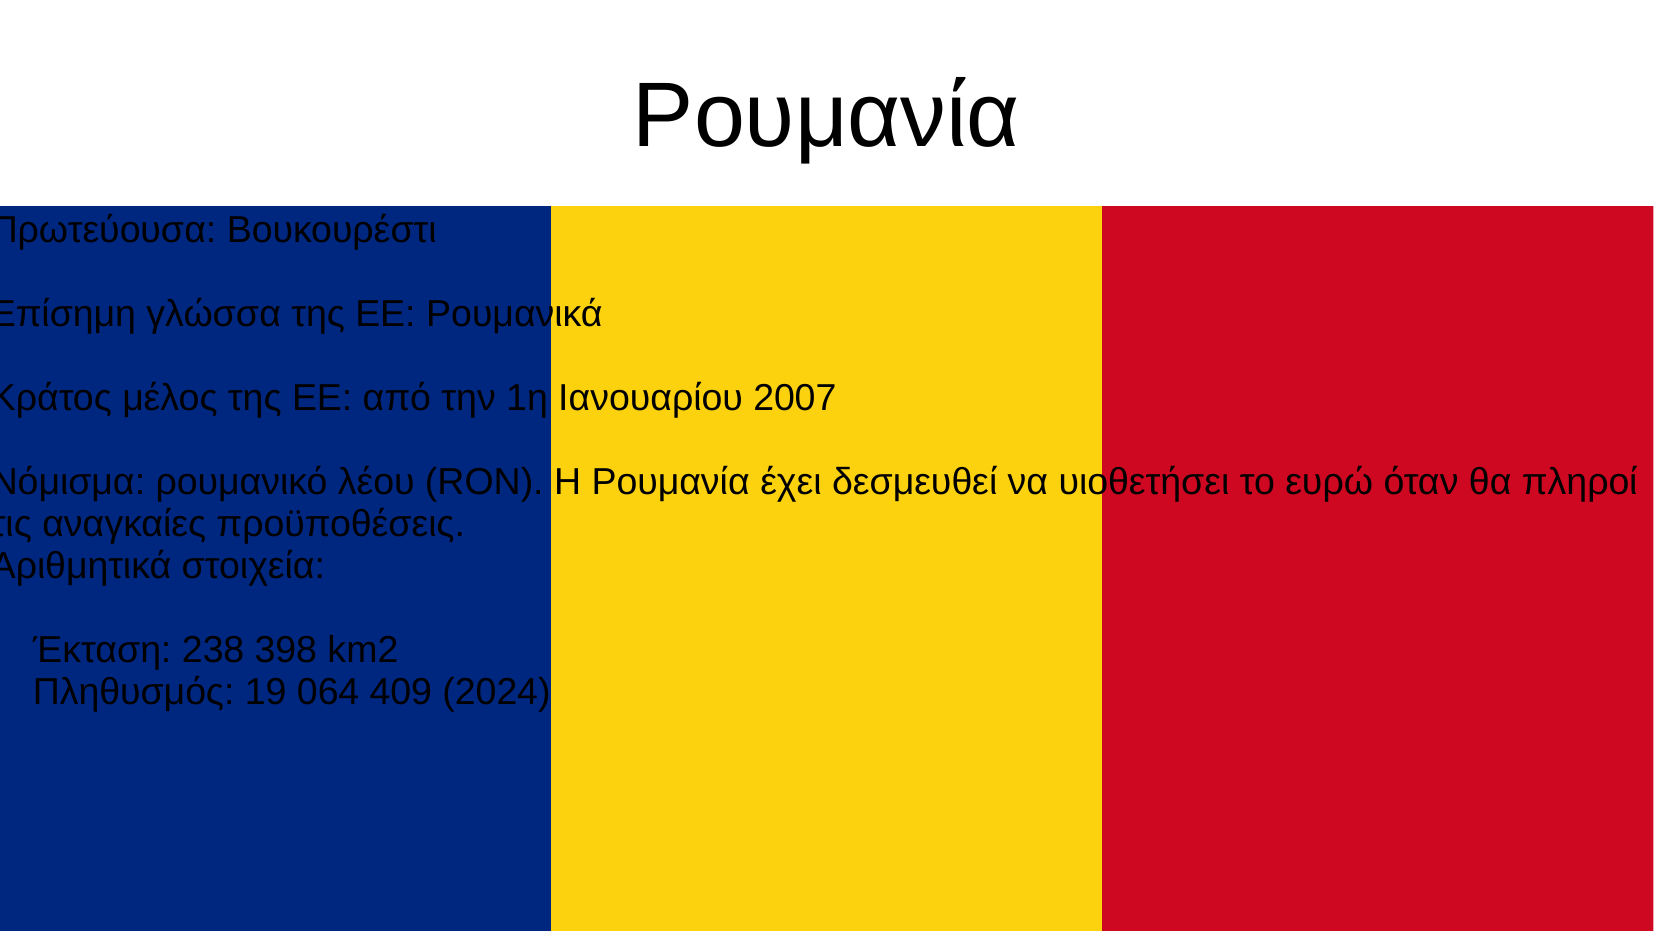

# Ρουμανία
Πρωτεύουσα: Βουκουρέστι
Επίσημη γλώσσα της ΕΕ: Ρουμανικά
Κράτος μέλος της ΕΕ: από την 1η Ιανουαρίου 2007
Νόμισμα: ρουμανικό λέου (RON). Η Ρουμανία έχει δεσμευθεί να υιοθετήσει το ευρώ όταν θα πληροί τις αναγκαίες προϋποθέσεις.
Αριθμητικά στοιχεία:
 Έκταση: 238 398 km2
 Πληθυσμός: 19 064 409 (2024)